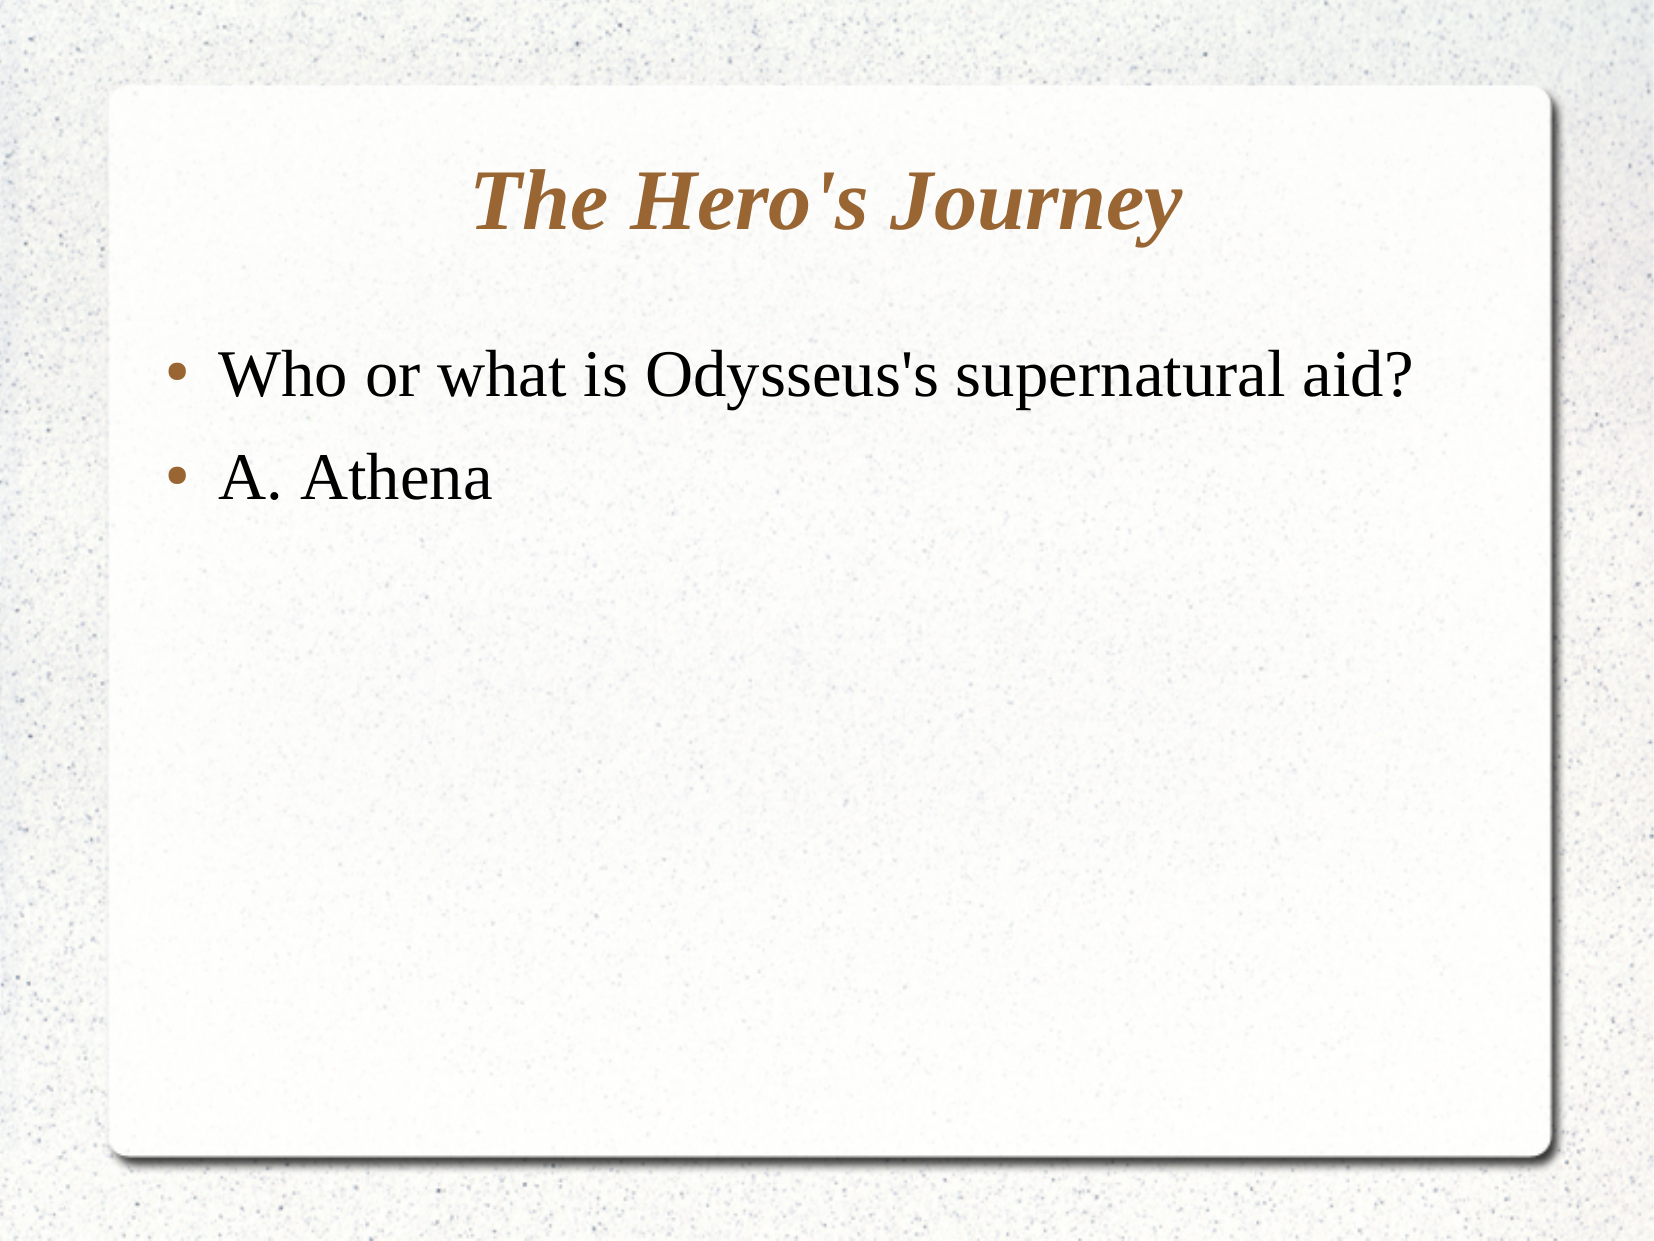

# The Hero's Journey
Who or what is Odysseus's supernatural aid?
A. Athena